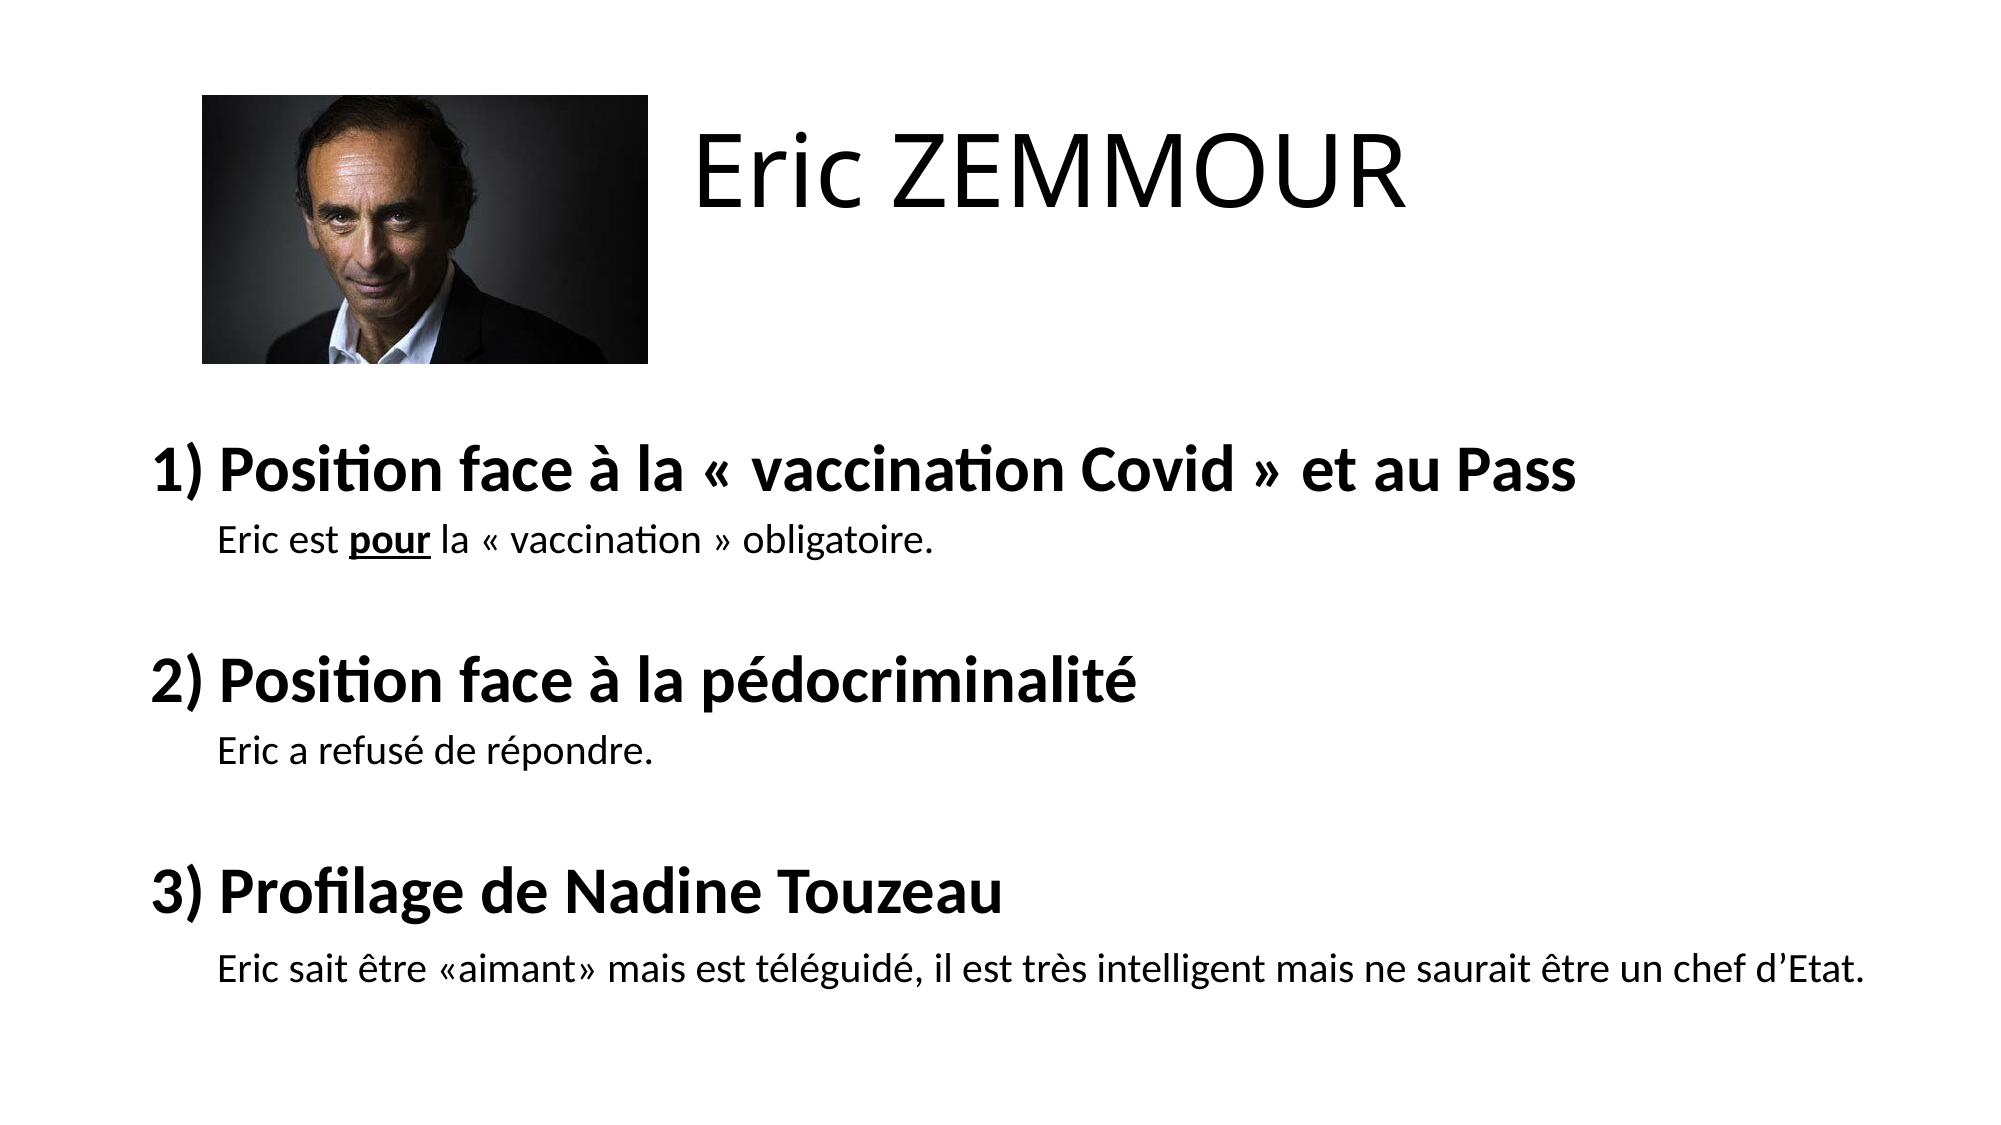

# Eric ZEMMOUR
1) Position face à la « vaccination Covid » et au Pass
Eric est pour la « vaccination » obligatoire.
2) Position face à la pédocriminalité
Eric a refusé de répondre.
3) Profilage de Nadine Touzeau
Eric sait être «aimant» mais est téléguidé, il est très intelligent mais ne saurait être un chef d’Etat.